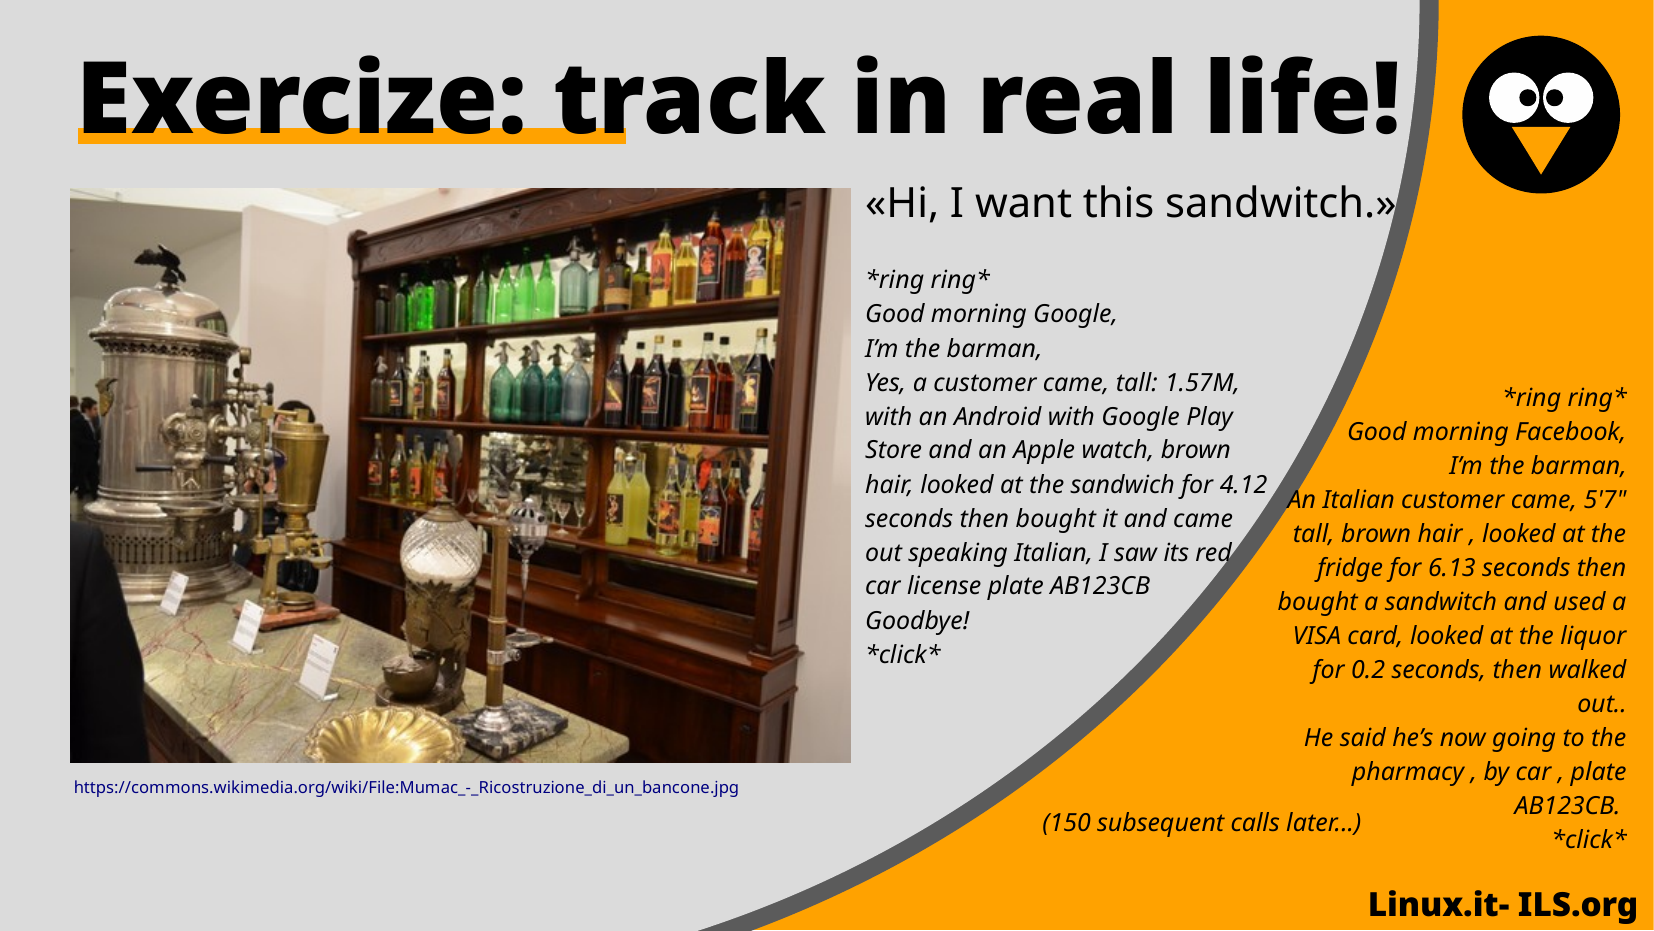

# Exercize: track in real life!
«Hi, I want this sandwitch.»
*ring ring*
Good morning Google,
I’m the barman,
Yes, a customer came, tall: 1.57M,
with an Android with Google Play Store and an Apple watch, brown hair, looked at the sandwich for 4.12 seconds then bought it and came out speaking Italian, I saw its red car license plate AB123CB
Goodbye!
*click*
*ring ring*
Good morning Facebook,
I’m the barman,
An Italian customer came, 5'7" tall, brown hair , looked at the fridge for 6.13 seconds then bought a sandwitch and used a VISA card, looked at the liquor for 0.2 seconds, then walked out..
He said he’s now going to the pharmacy , by car , plate AB123CB.
*click*
https://commons.wikimedia.org/wiki/File:Mumac_-_Ricostruzione_di_un_bancone.jpg
(150 subsequent calls later...)
Linux.it- ILS.org